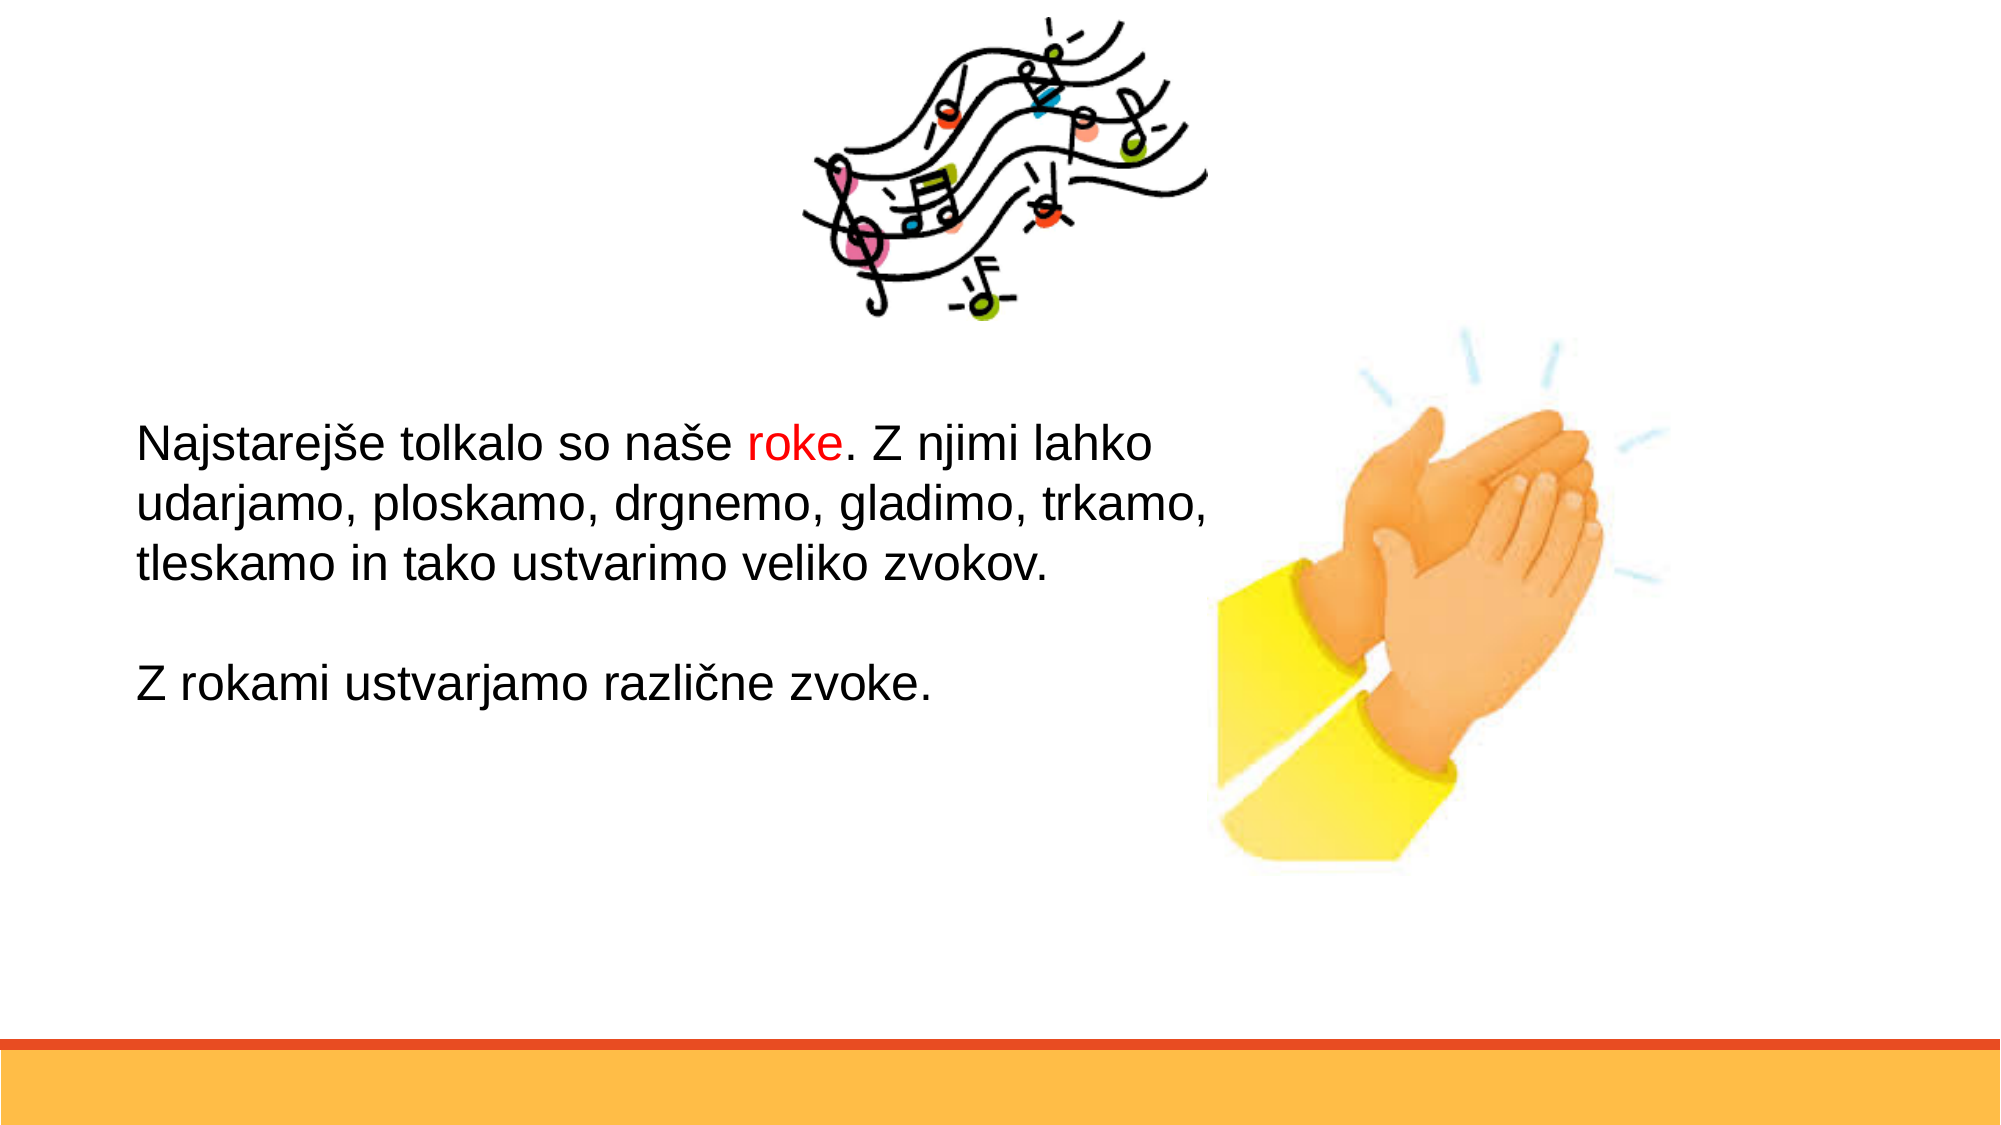

Najstarejše tolkalo so naše roke. Z njimi lahko udarjamo, ploskamo, drgnemo, gladimo, trkamo, tleskamo in tako ustvarimo veliko zvokov.
Z rokami ustvarjamo različne zvoke.